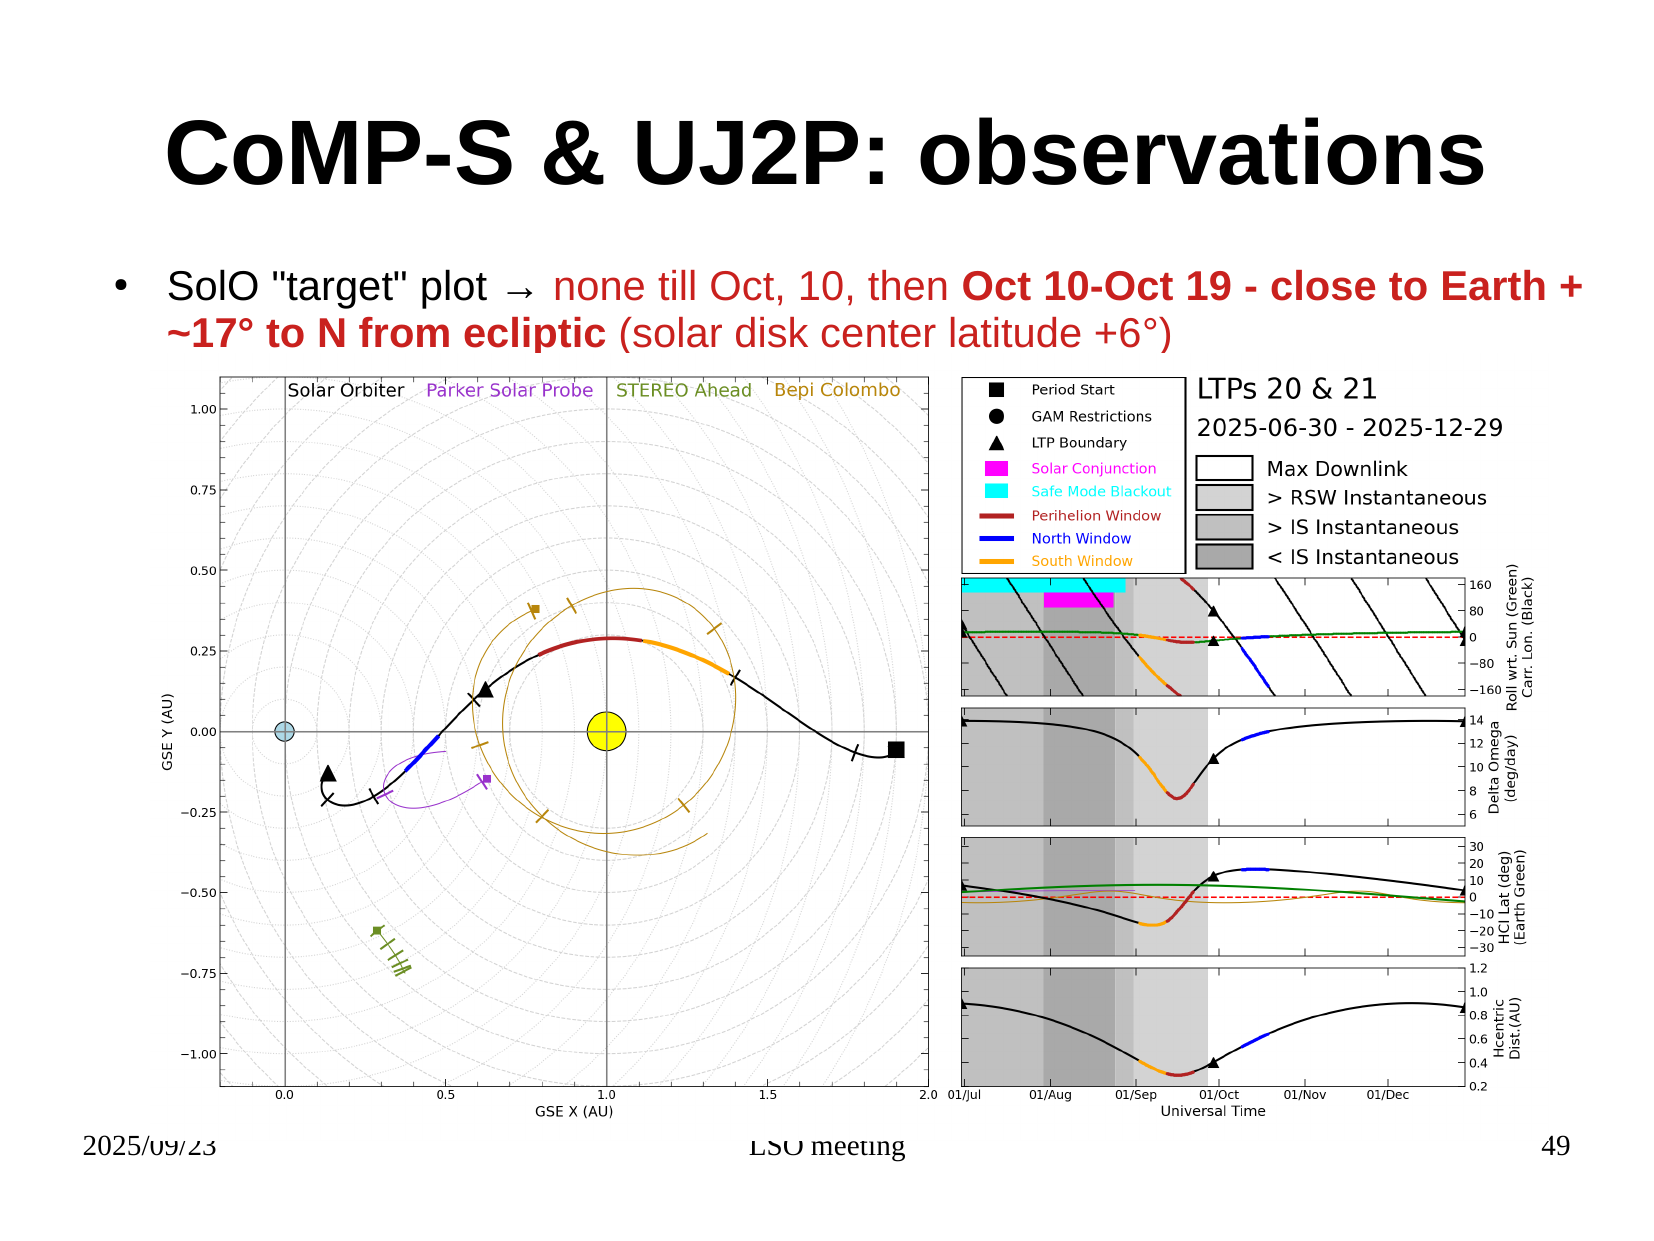

CoMP-S & UJ2P: observations
# SolO "target" plot → none till Oct, 10, then Oct 10-Oct 19 - close to Earth + ~17° to N from ecliptic (solar disk center latitude +6°)
2025/09/23
LSO meeting
49